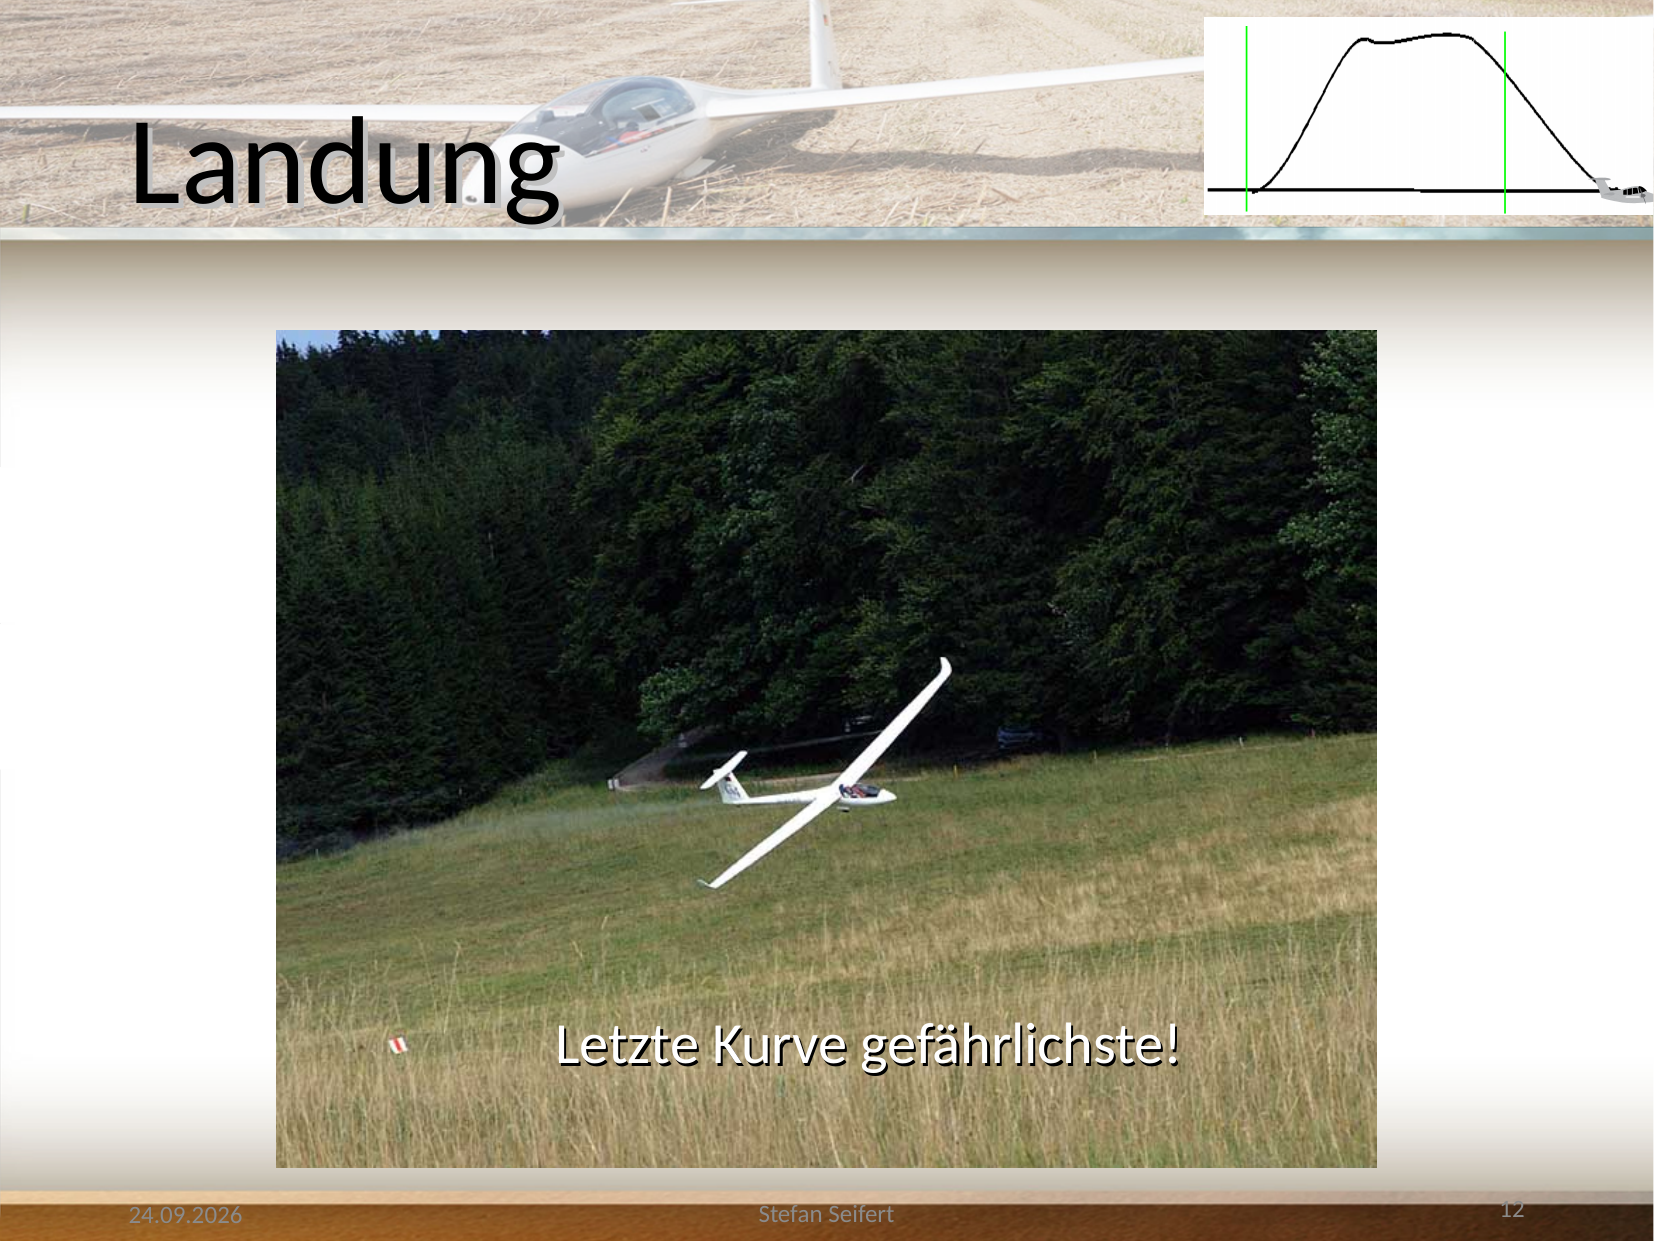

# Landung
Letzte Kurve gefährlichste!
Stefan Seifert